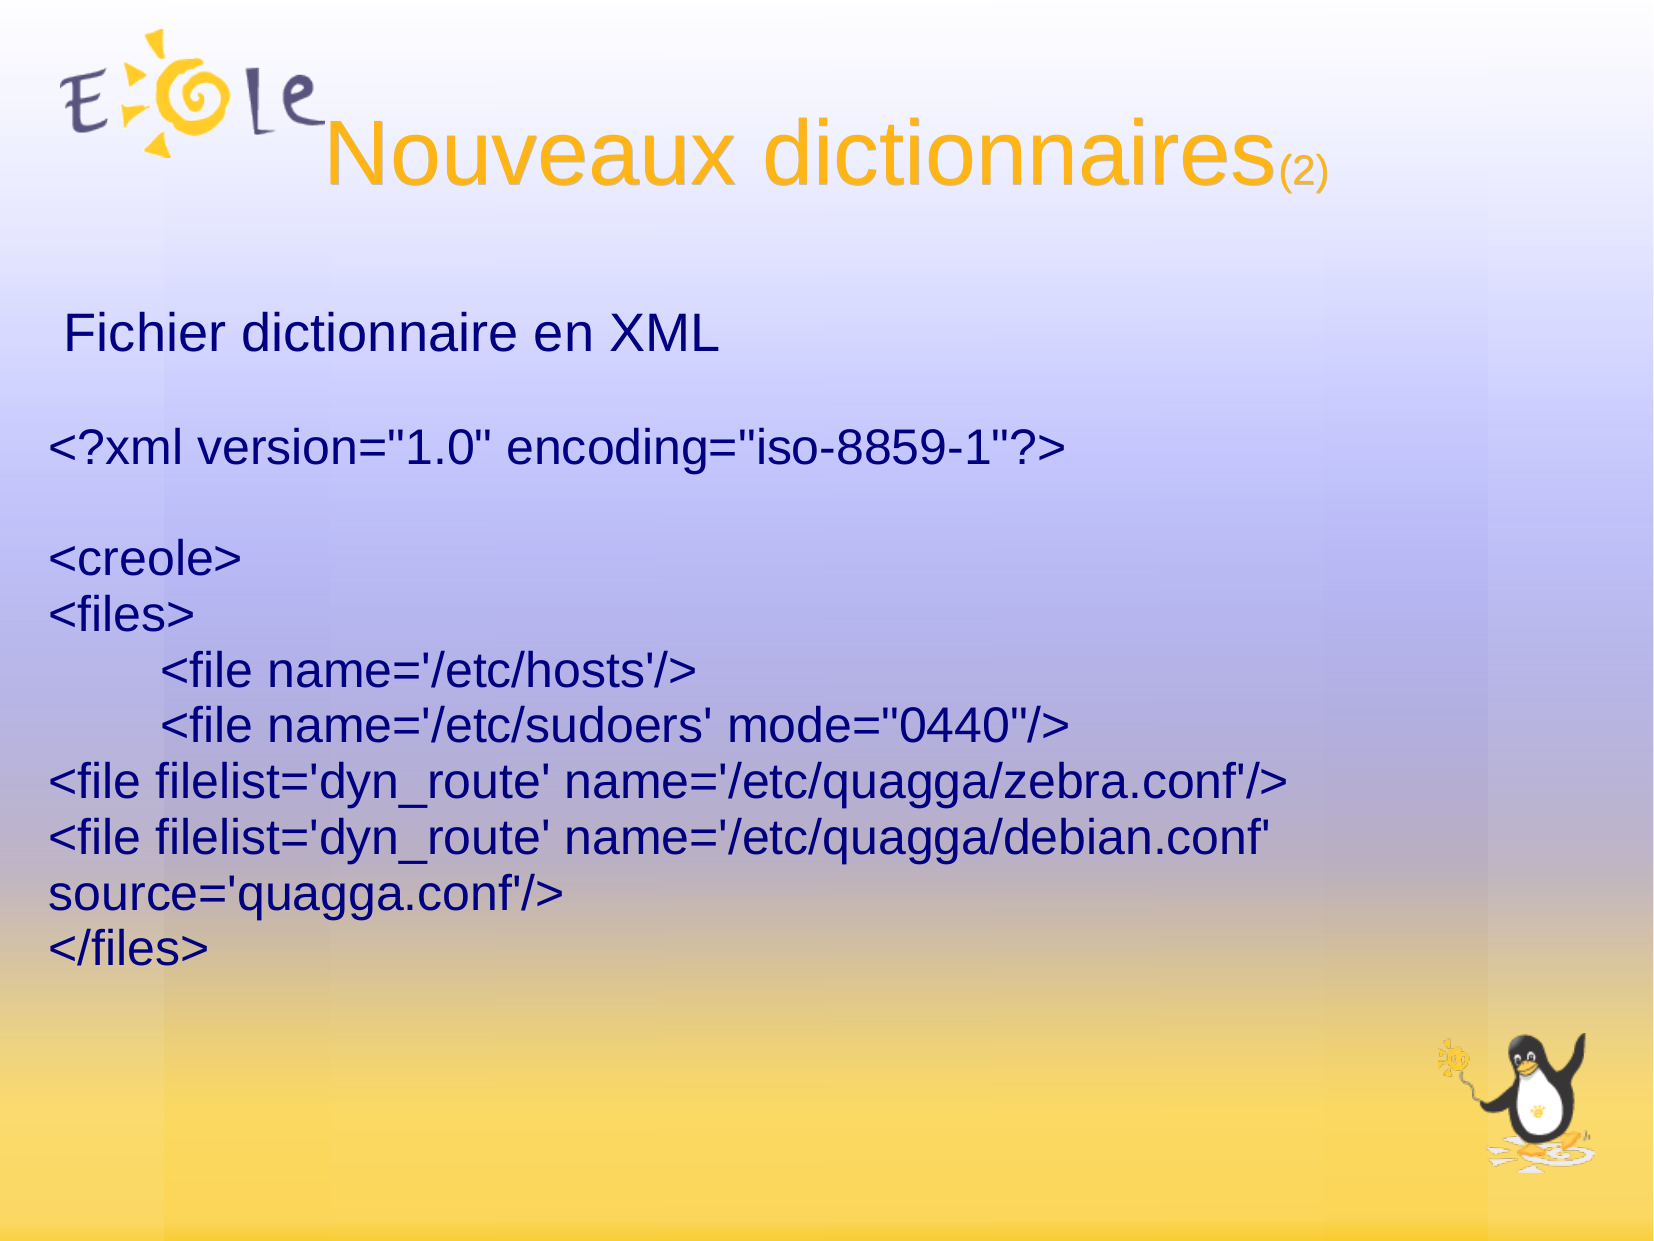

# Nouveaux dictionnaires(2)
 Fichier dictionnaire en XML
<?xml version="1.0" encoding="iso-8859-1"?>
<creole>
<files>
 <file name='/etc/hosts'/>
 <file name='/etc/sudoers' mode="0440"/>
<file filelist='dyn_route' name='/etc/quagga/zebra.conf'/>
<file filelist='dyn_route' name='/etc/quagga/debian.conf' source='quagga.conf'/>
</files>